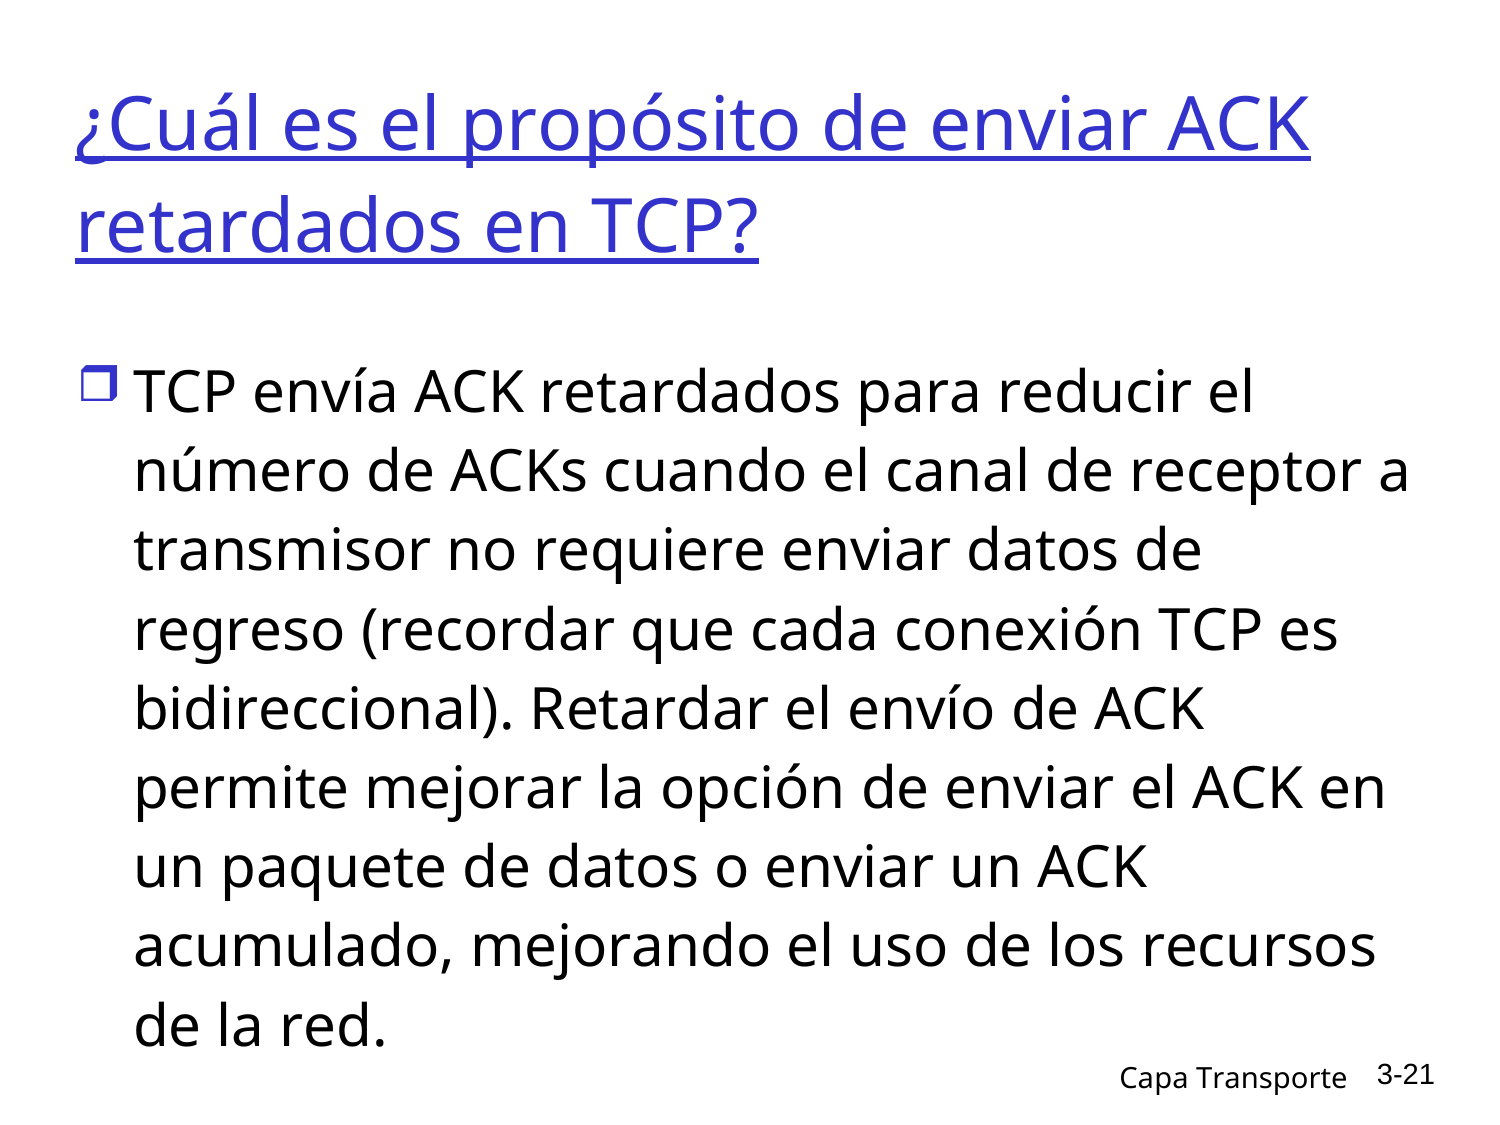

# ¿Cuál es el propósito de enviar ACK retardados en TCP?
TCP envía ACK retardados para reducir el número de ACKs cuando el canal de receptor a transmisor no requiere enviar datos de regreso (recordar que cada conexión TCP es bidireccional). Retardar el envío de ACK permite mejorar la opción de enviar el ACK en un paquete de datos o enviar un ACK acumulado, mejorando el uso de los recursos de la red.
21